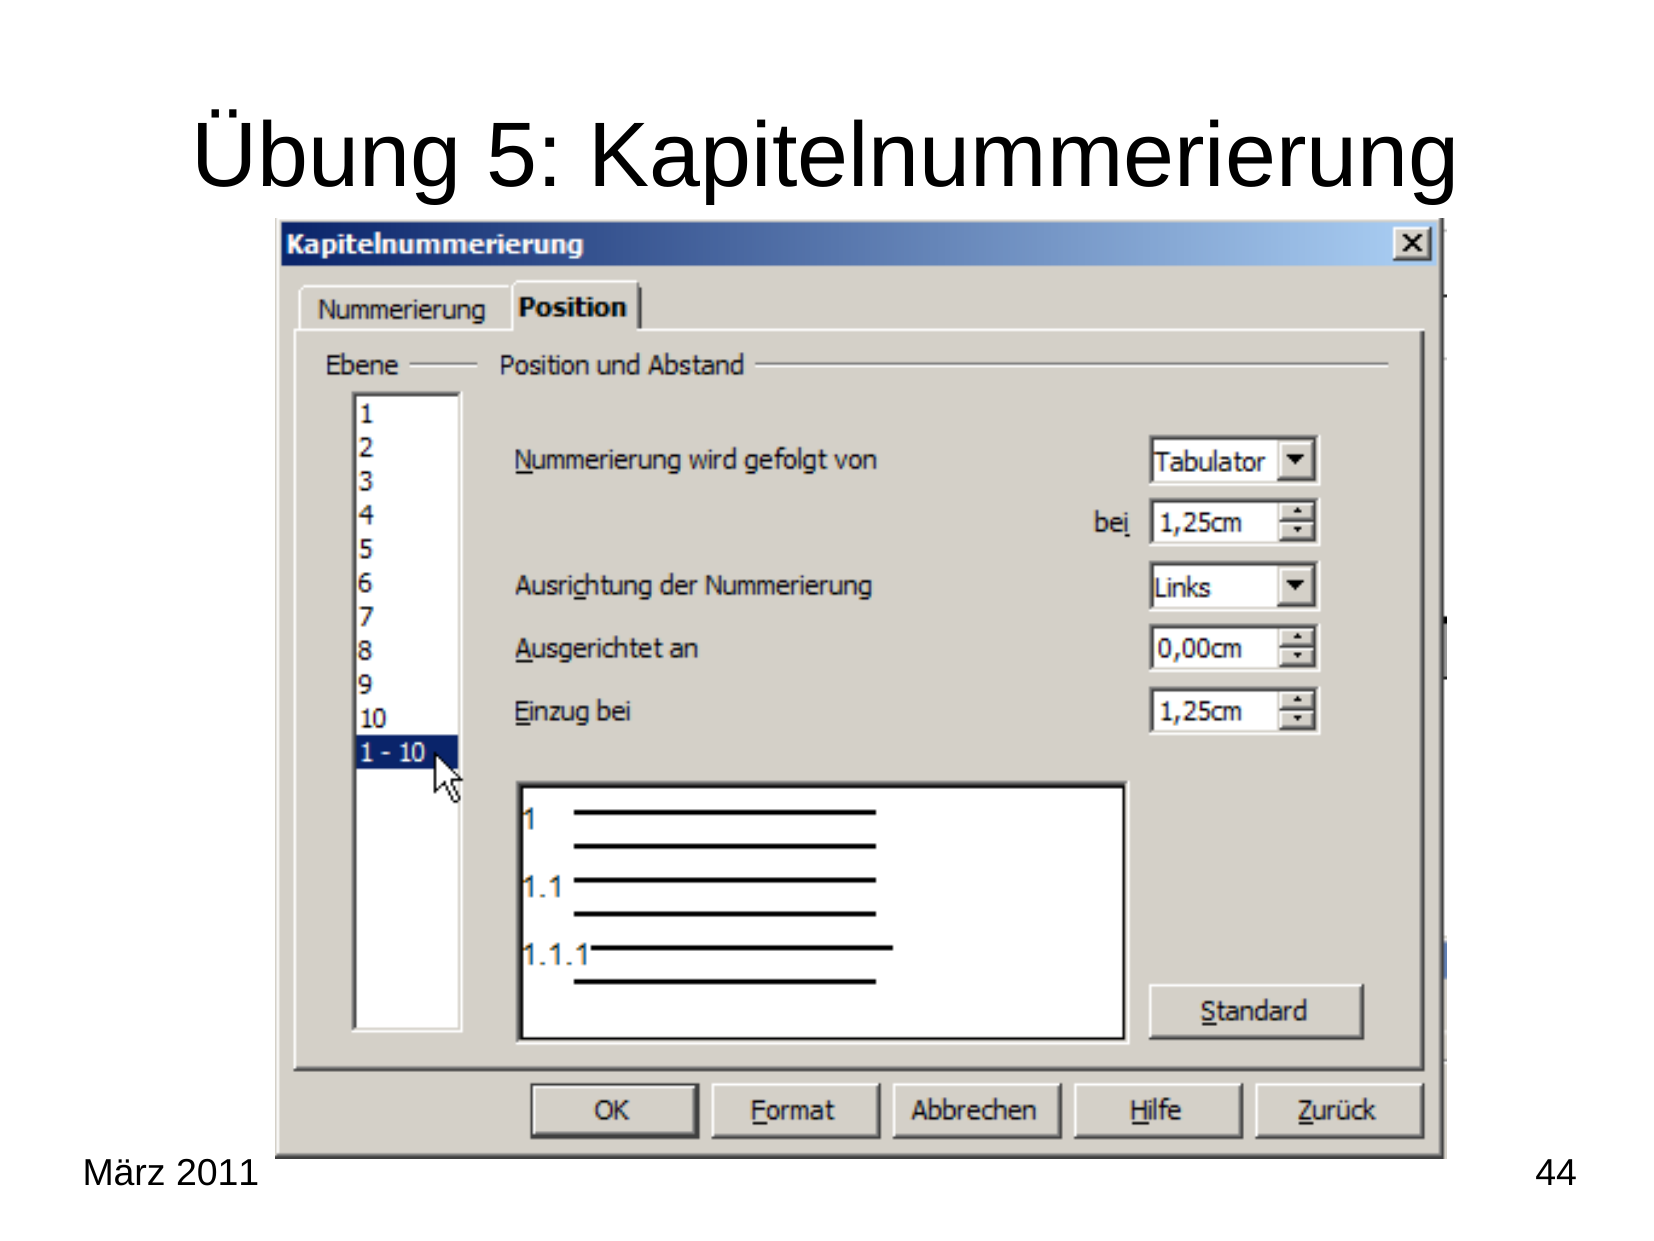

# Übung 5: Kapitelnummerierung
März 2011
44